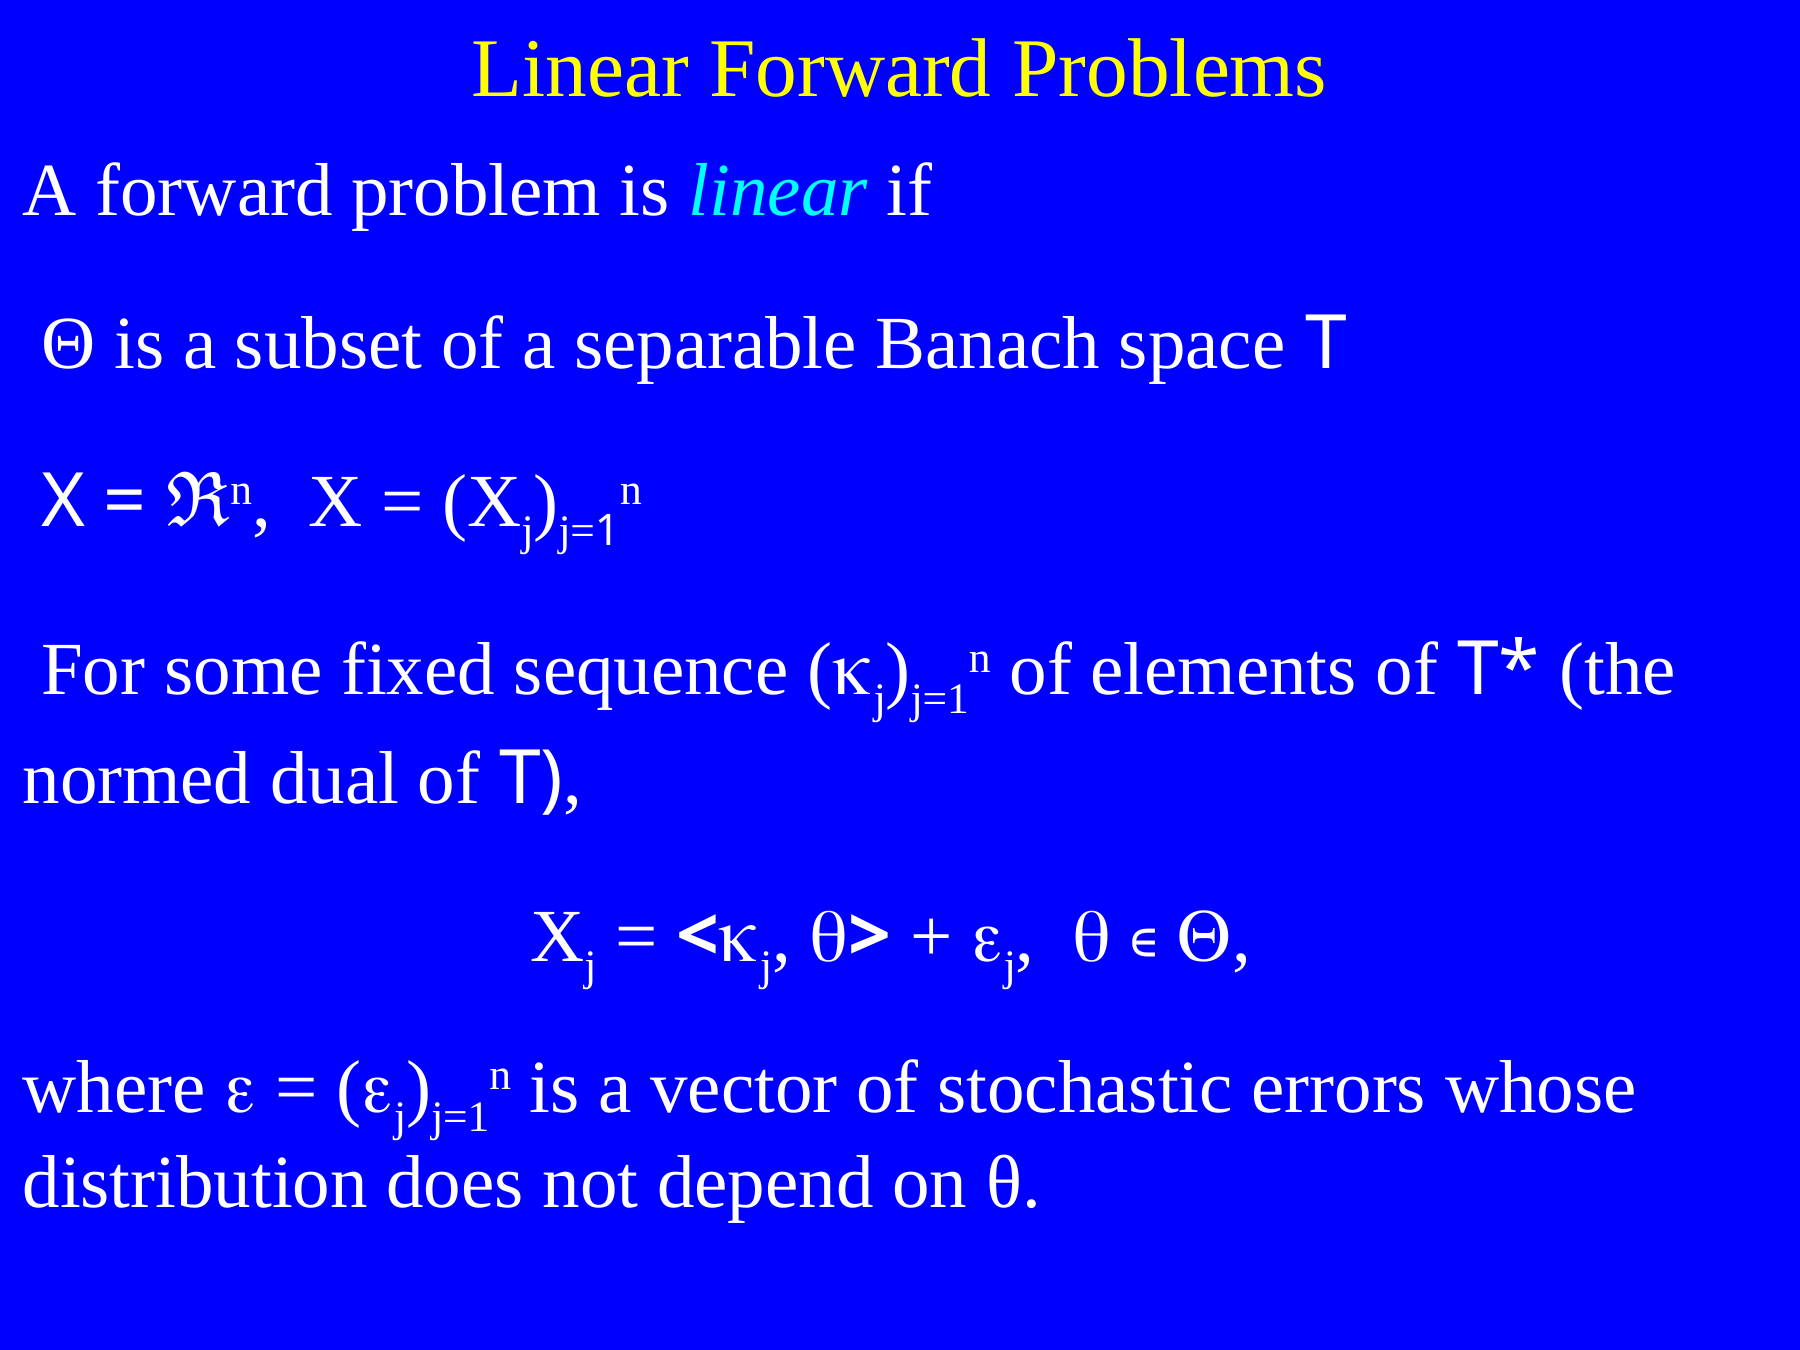

# Linear Forward Problems
A forward problem is linear if
 Θ is a subset of a separable Banach space T
 X = ℜn, X = (Xj)j=1n
 For some fixed sequence (j)j=1n of elements of T* (the normed dual of T),
Xj = <j, > + j,  ∊ ,
where  = (j)j=1n is a vector of stochastic errors whose distribution does not depend on θ.